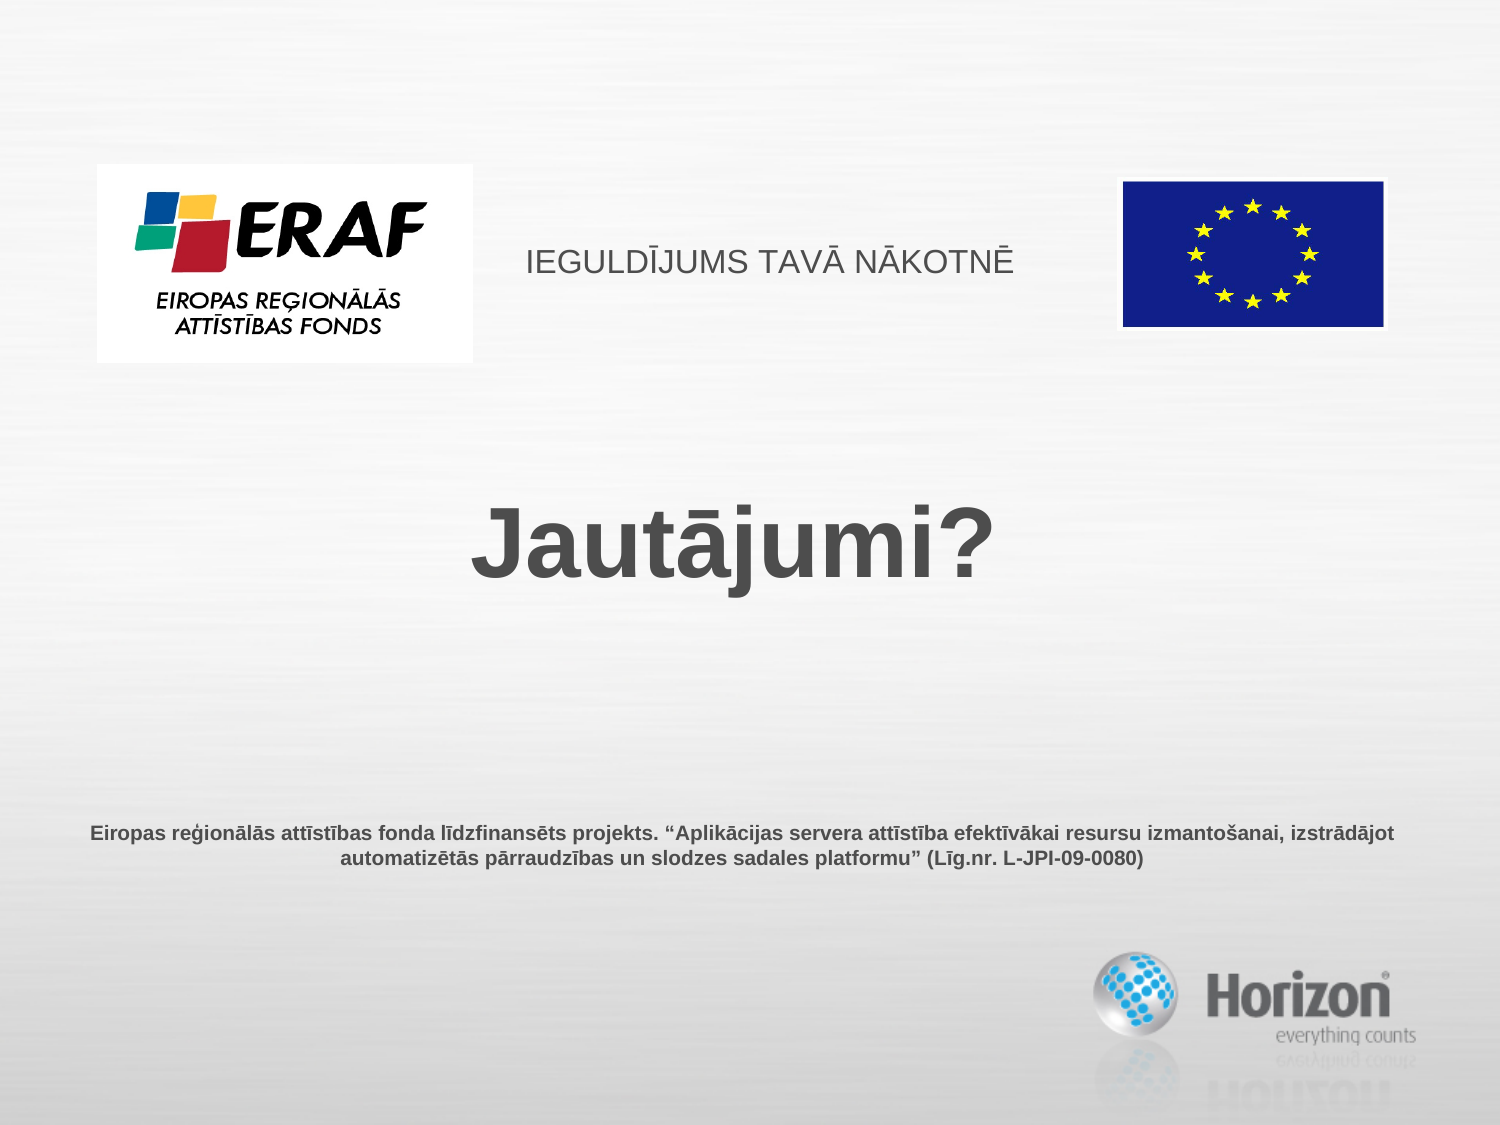

IEGULDĪJUMS TAVĀ NĀKOTNĒ
# Jautājumi?
Eiropas reģionālās attīstības fonda līdzfinansēts projekts. “Aplikācijas servera attīstība efektīvākai resursu izmantošanai, izstrādājot automatizētās pārraudzības un slodzes sadales platformu” (Līg.nr. L-JPI-09-0080)